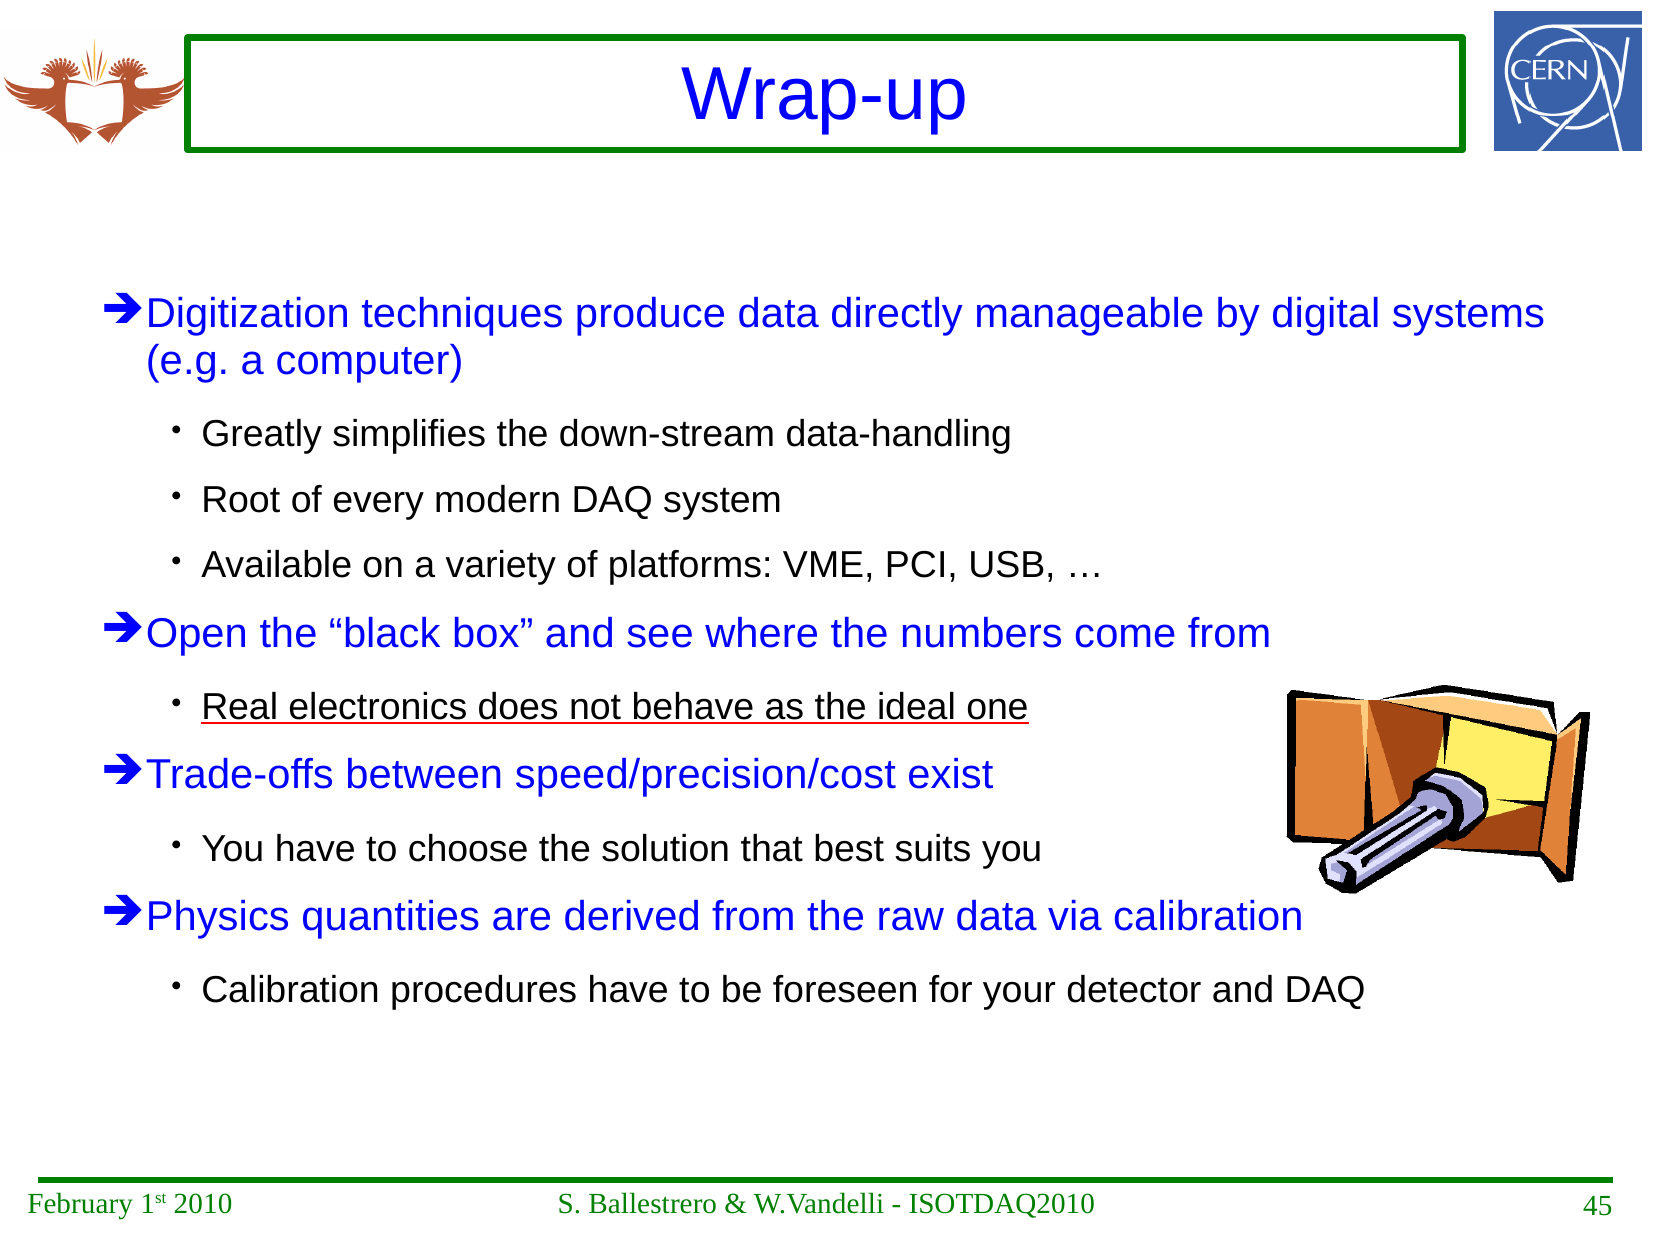

# Wrap-up
Digitization techniques produce data directly manageable by digital systems (e.g. a computer)
Greatly simplifies the down-stream data-handling
Root of every modern DAQ system
Available on a variety of platforms: VME, PCI, USB, …
Open the “black box” and see where the numbers come from
Real electronics does not behave as the ideal one
Trade-offs between speed/precision/cost exist
You have to choose the solution that best suits you
Physics quantities are derived from the raw data via calibration
Calibration procedures have to be foreseen for your detector and DAQ
45